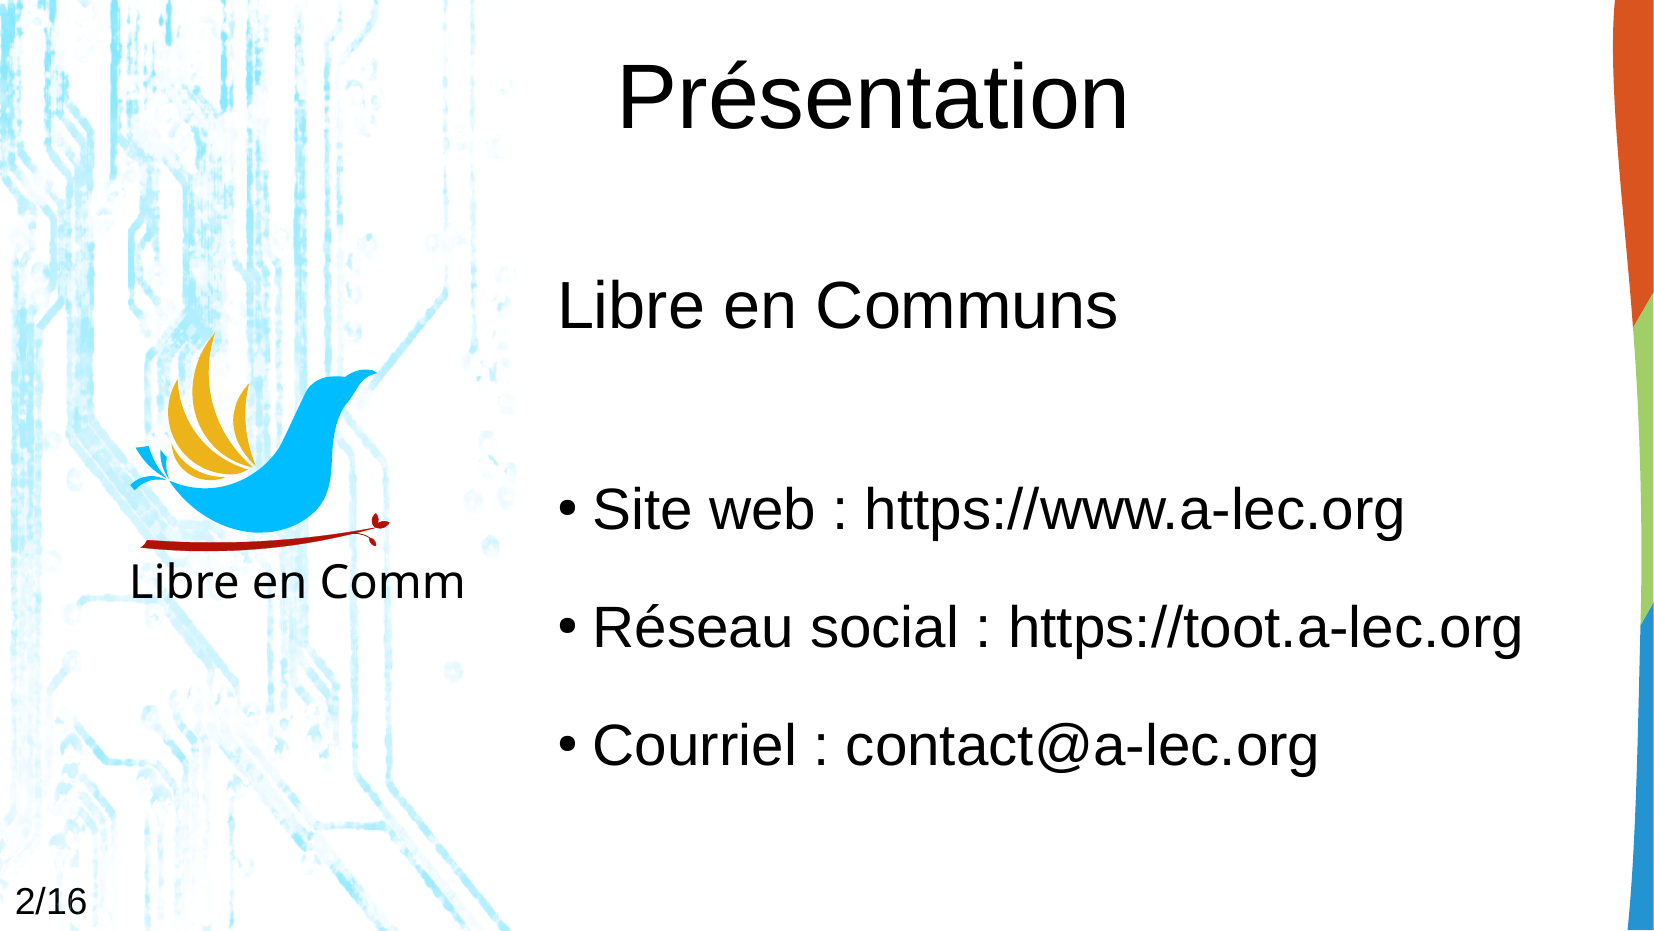

# Présentation
Libre en Communs
Site web : https://www.a-lec.org
Réseau social : https://toot.a-lec.org
Courriel : contact@a-lec.org